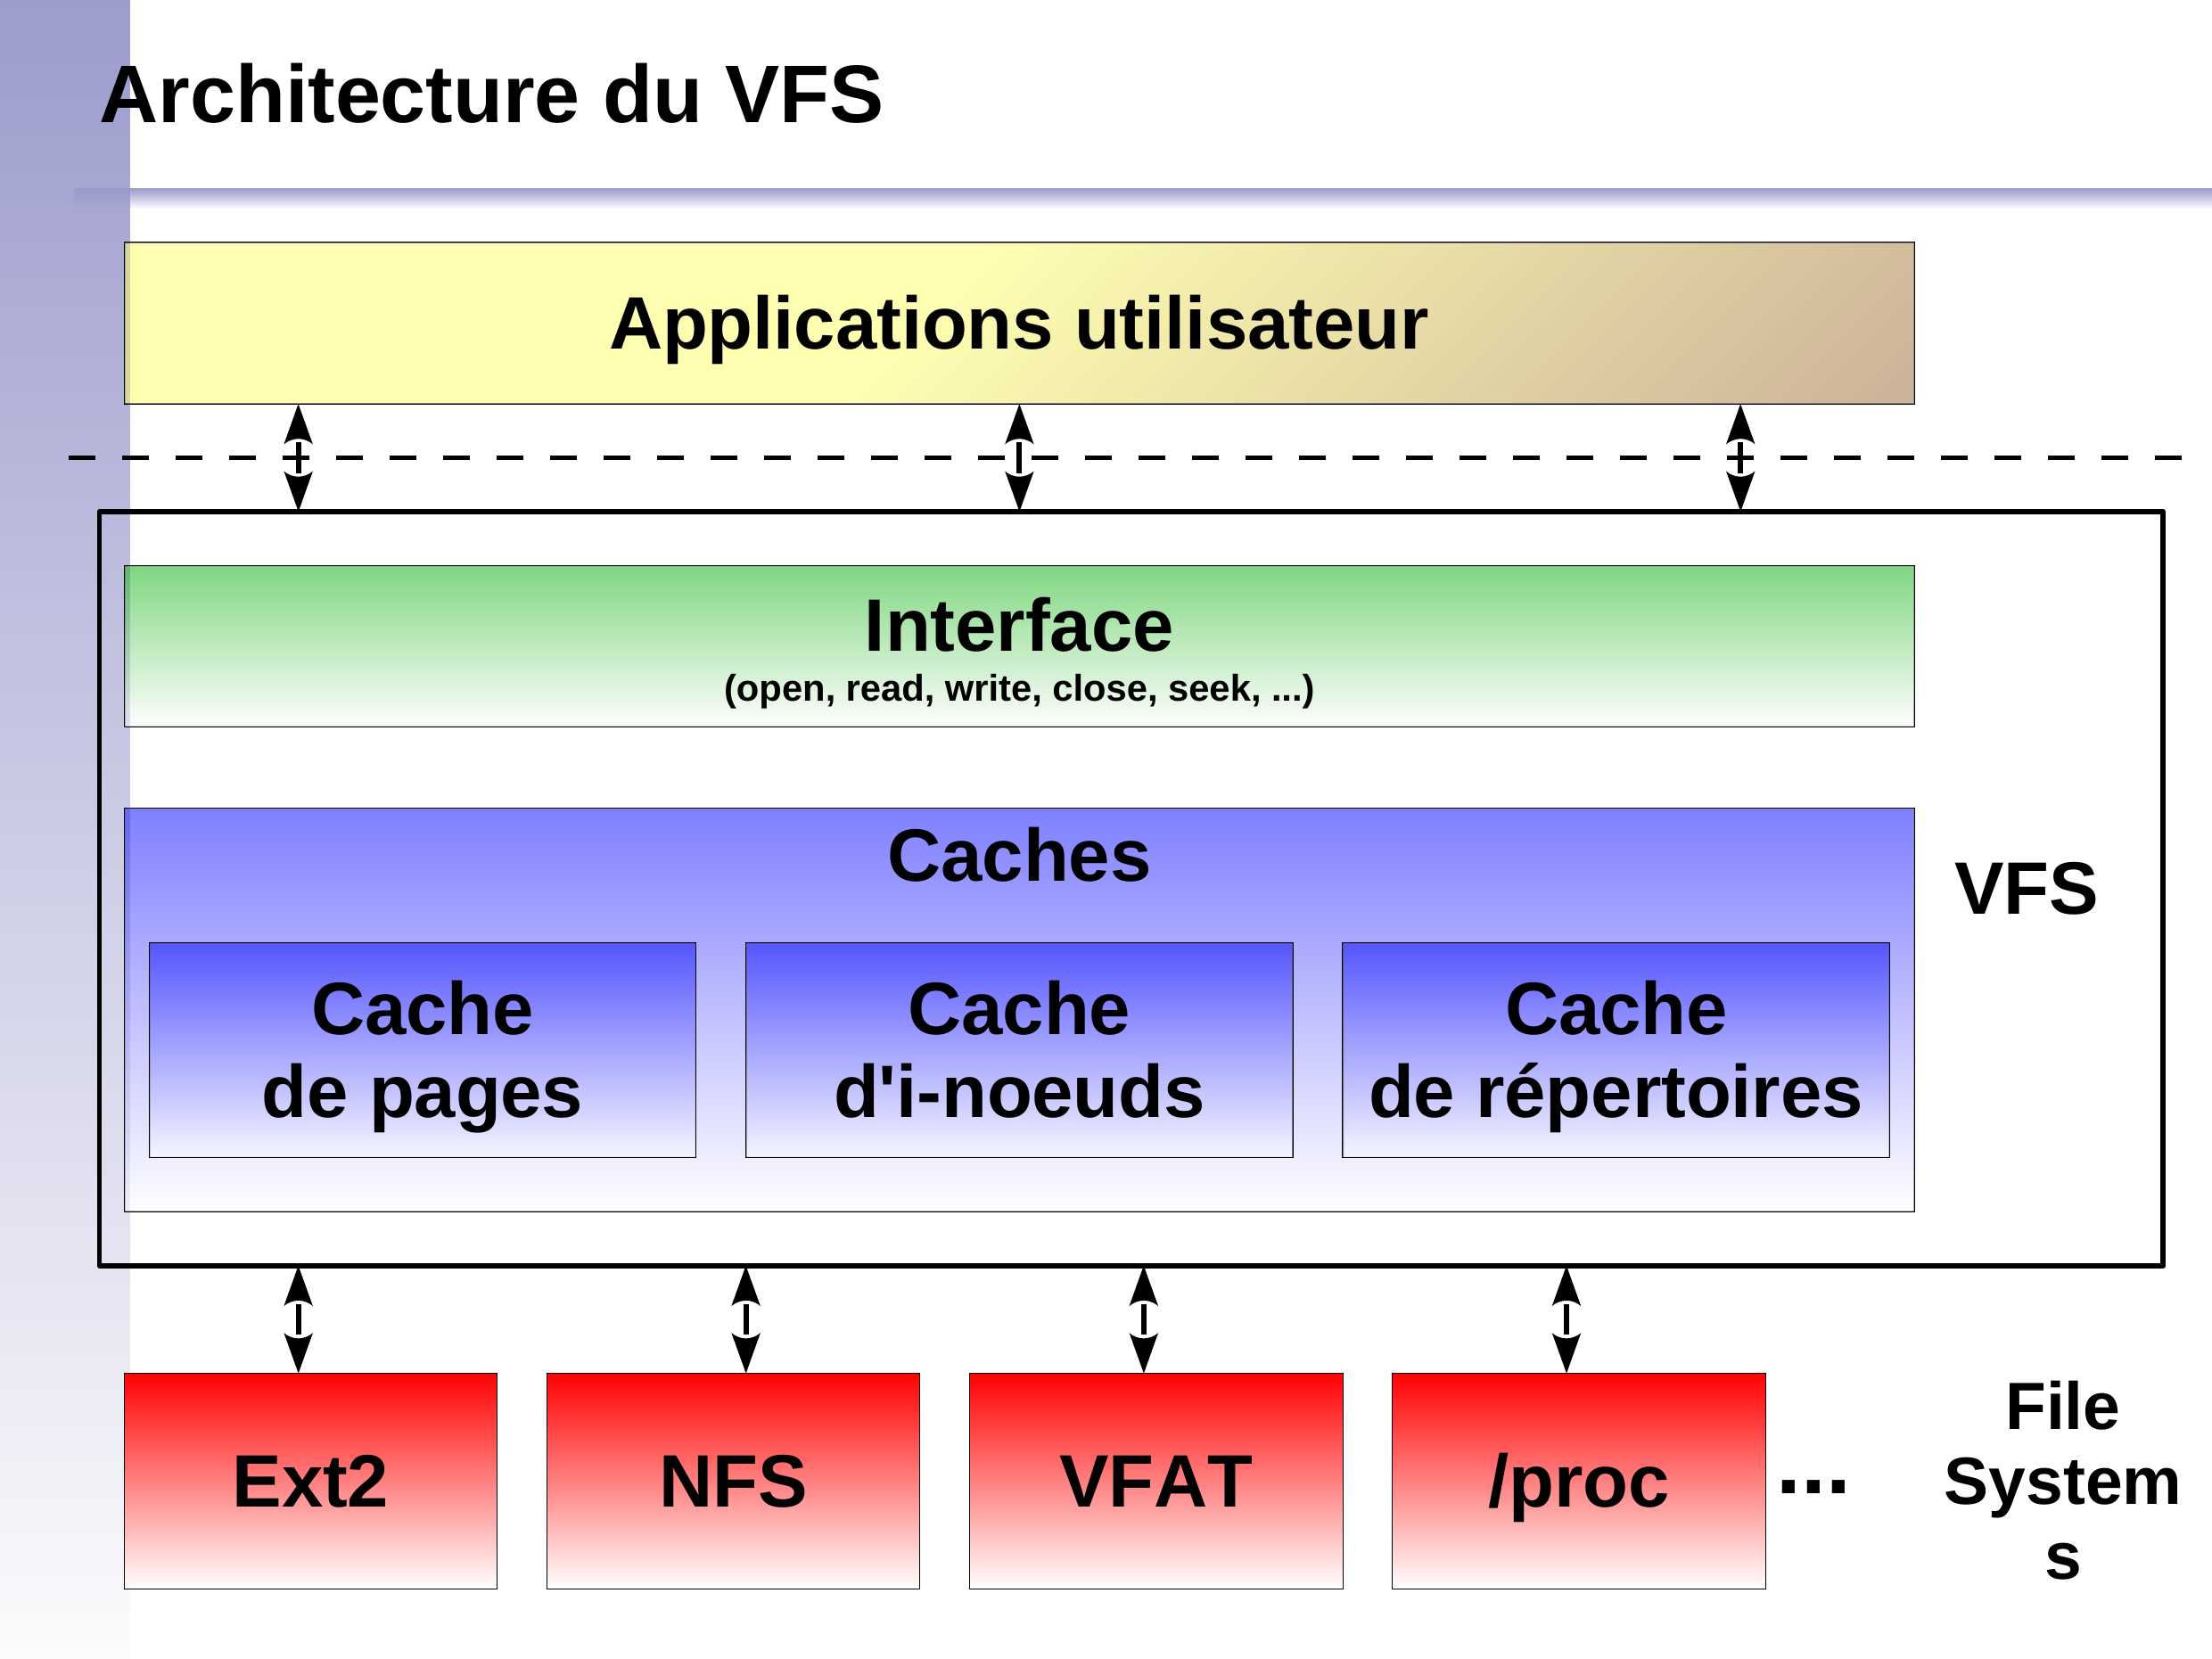

# Architecture du VFS
Applications utilisateur
VFS
Interface
(open, read, write, close, seek, ...)
Caches
Cache
de pages
Cache
d'i-noeuds
Cache
de répertoires
File
Systems
...
Ext2
NFS
VFAT
/proc